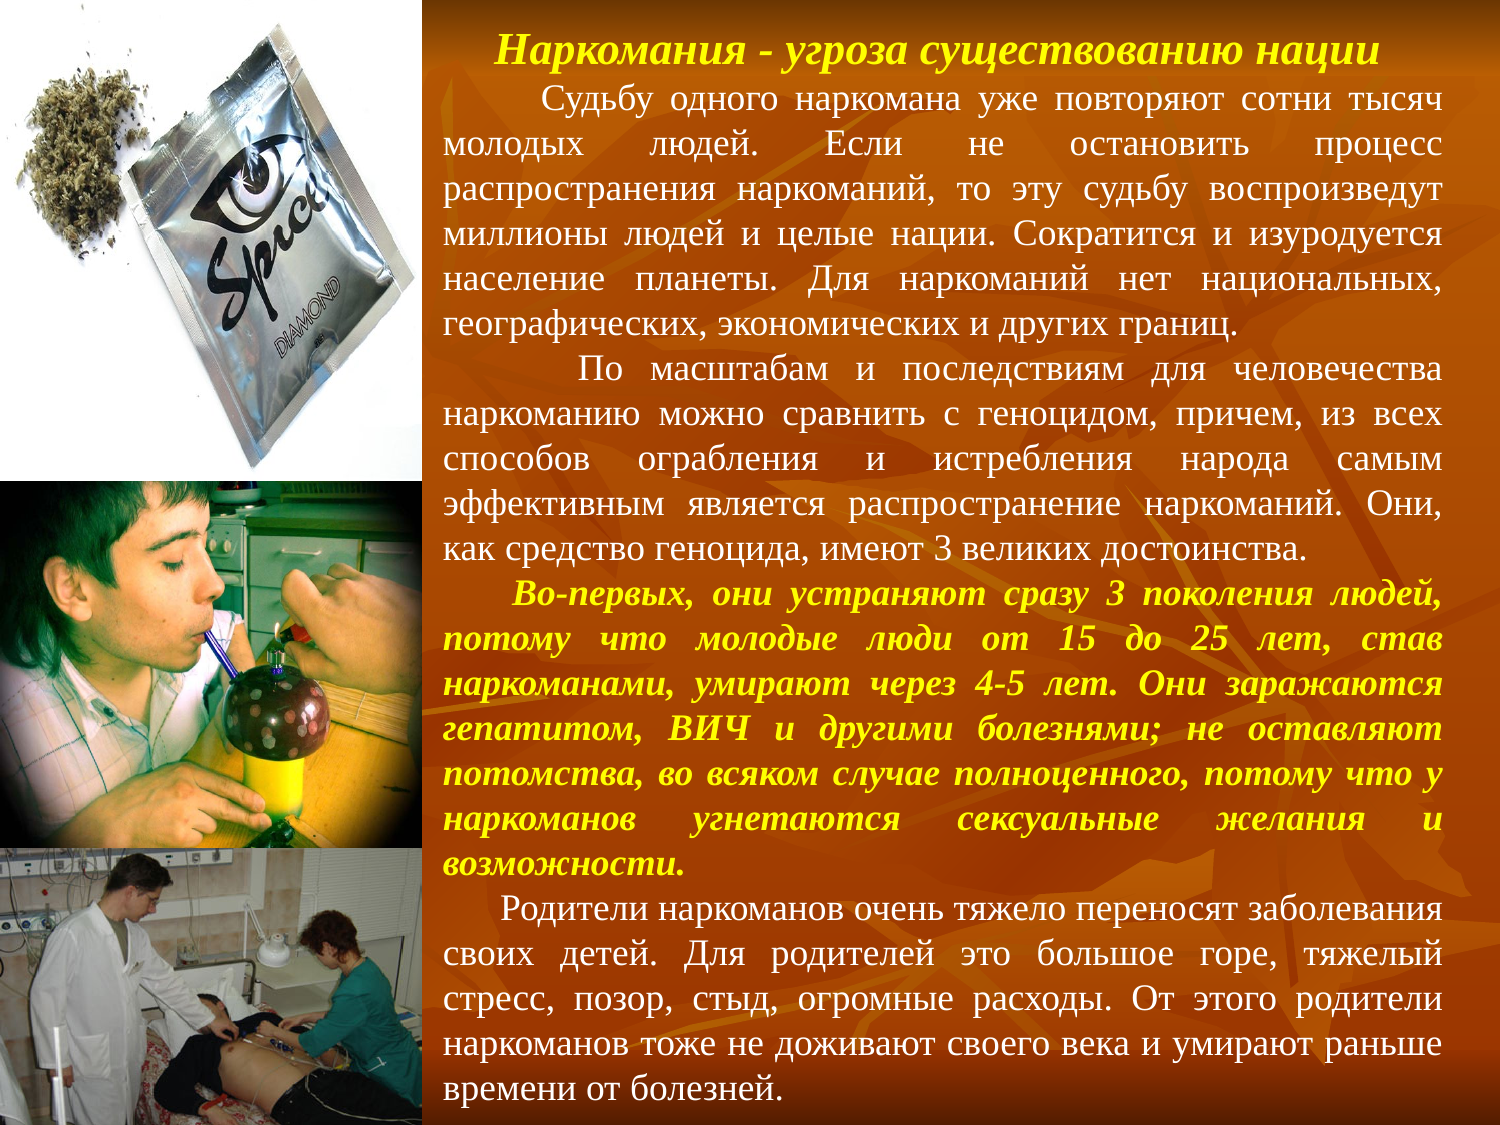

Наркомания - угроза существованию нации
 Судьбу одного наркомана уже повторяют сотни тысяч молодых людей. Если не остановить процесс распространения наркоманий, то эту судьбу воспроизведут миллионы людей и целые нации. Сократится и изуродуется население планеты. Для наркоманий нет национальных, географических, экономических и других границ.
 По масштабам и последствиям для человечества наркоманию можно сравнить с геноцидом, причем, из всех способов ограбления и истребления народа самым эффективным является распространение наркоманий. Они, как средство геноцида, имеют 3 великих достоинства.
 Во-первых, они устраняют сразу 3 поколения людей, потому что молодые люди от 15 до 25 лет, став наркоманами, умирают через 4-5 лет. Они заражаются гепатитом, ВИЧ и другими болезнями; не оставляют потомства, во всяком случае полноценного, потому что у наркоманов угнетаются сексуальные желания и возможности.
 Родители наркоманов очень тяжело переносят заболевания своих детей. Для родителей это большое горе, тяжелый стресс, позор, стыд, огромные расходы. От этого родители наркоманов тоже не доживают своего века и умирают раньше времени от болезней.